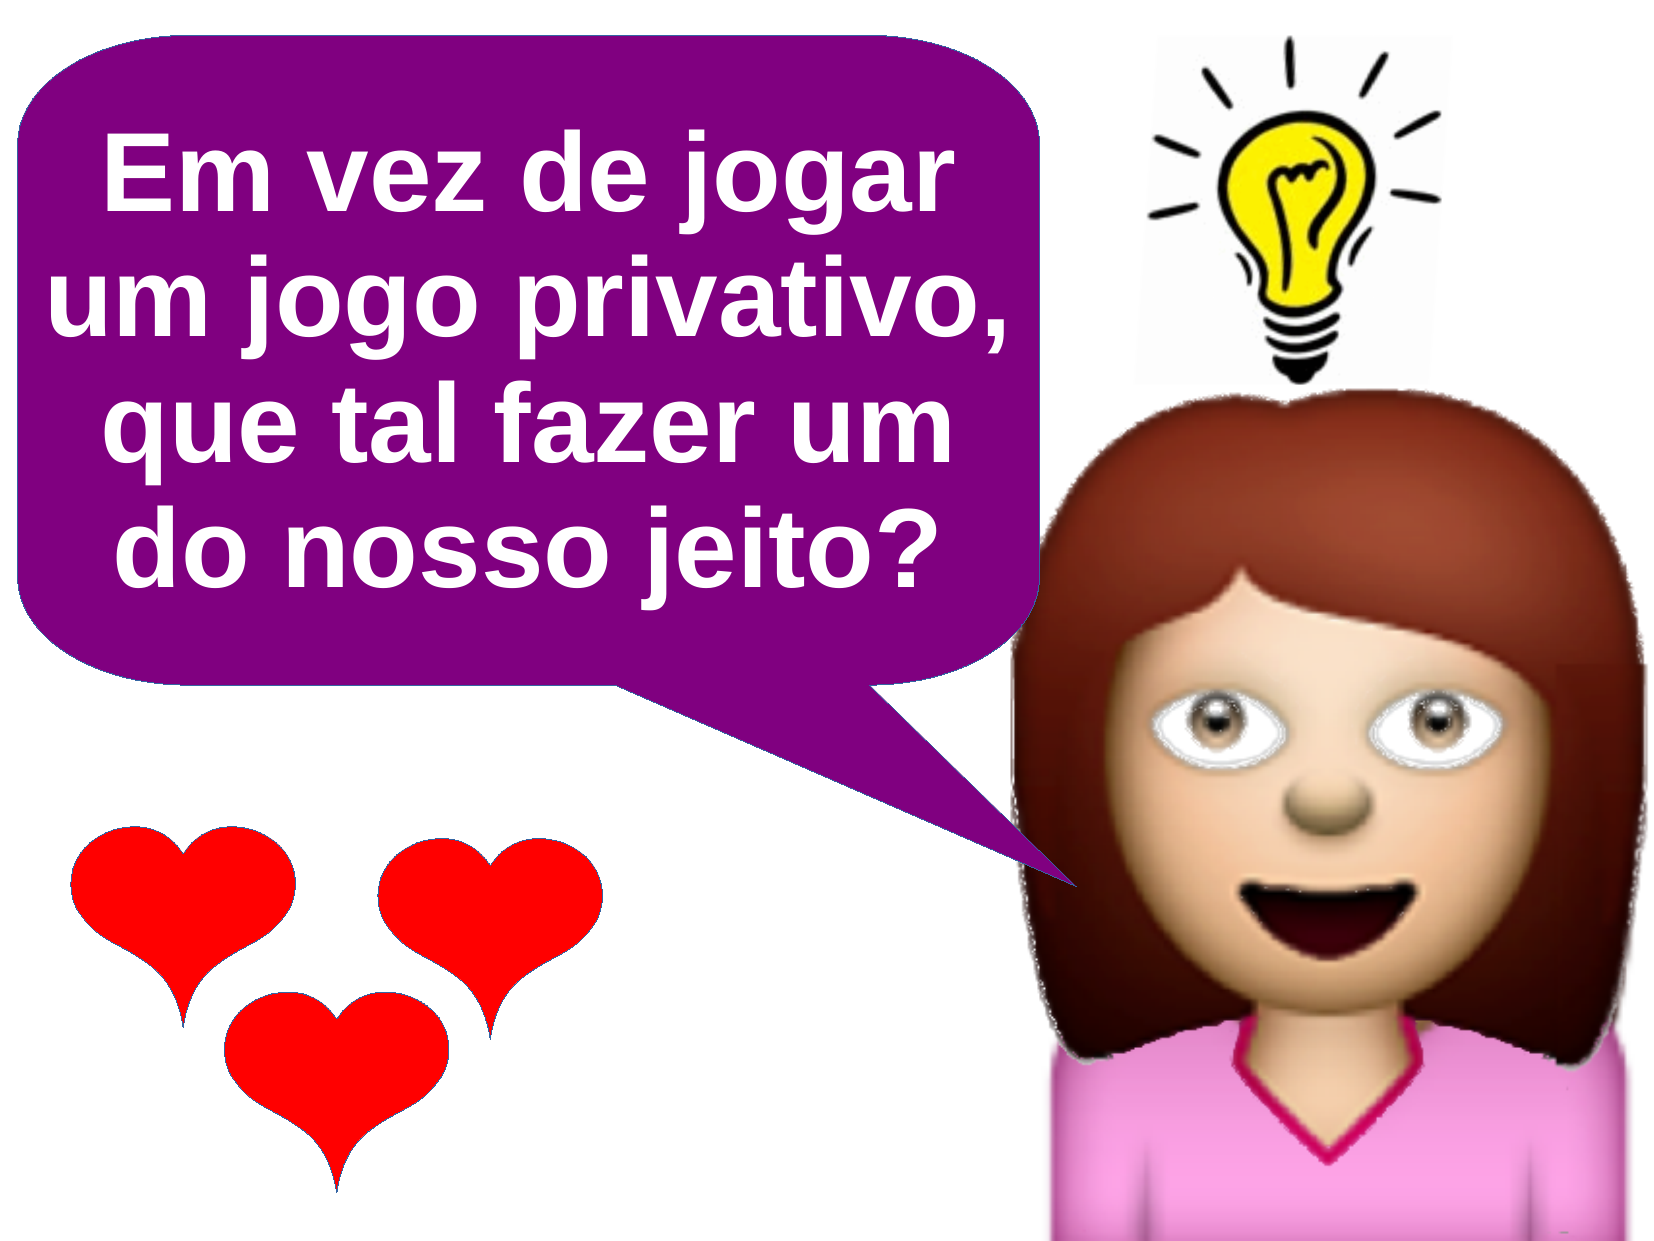

Em vez de jogar
um jogo privativo,
que tal fazer um
do nosso jeito?